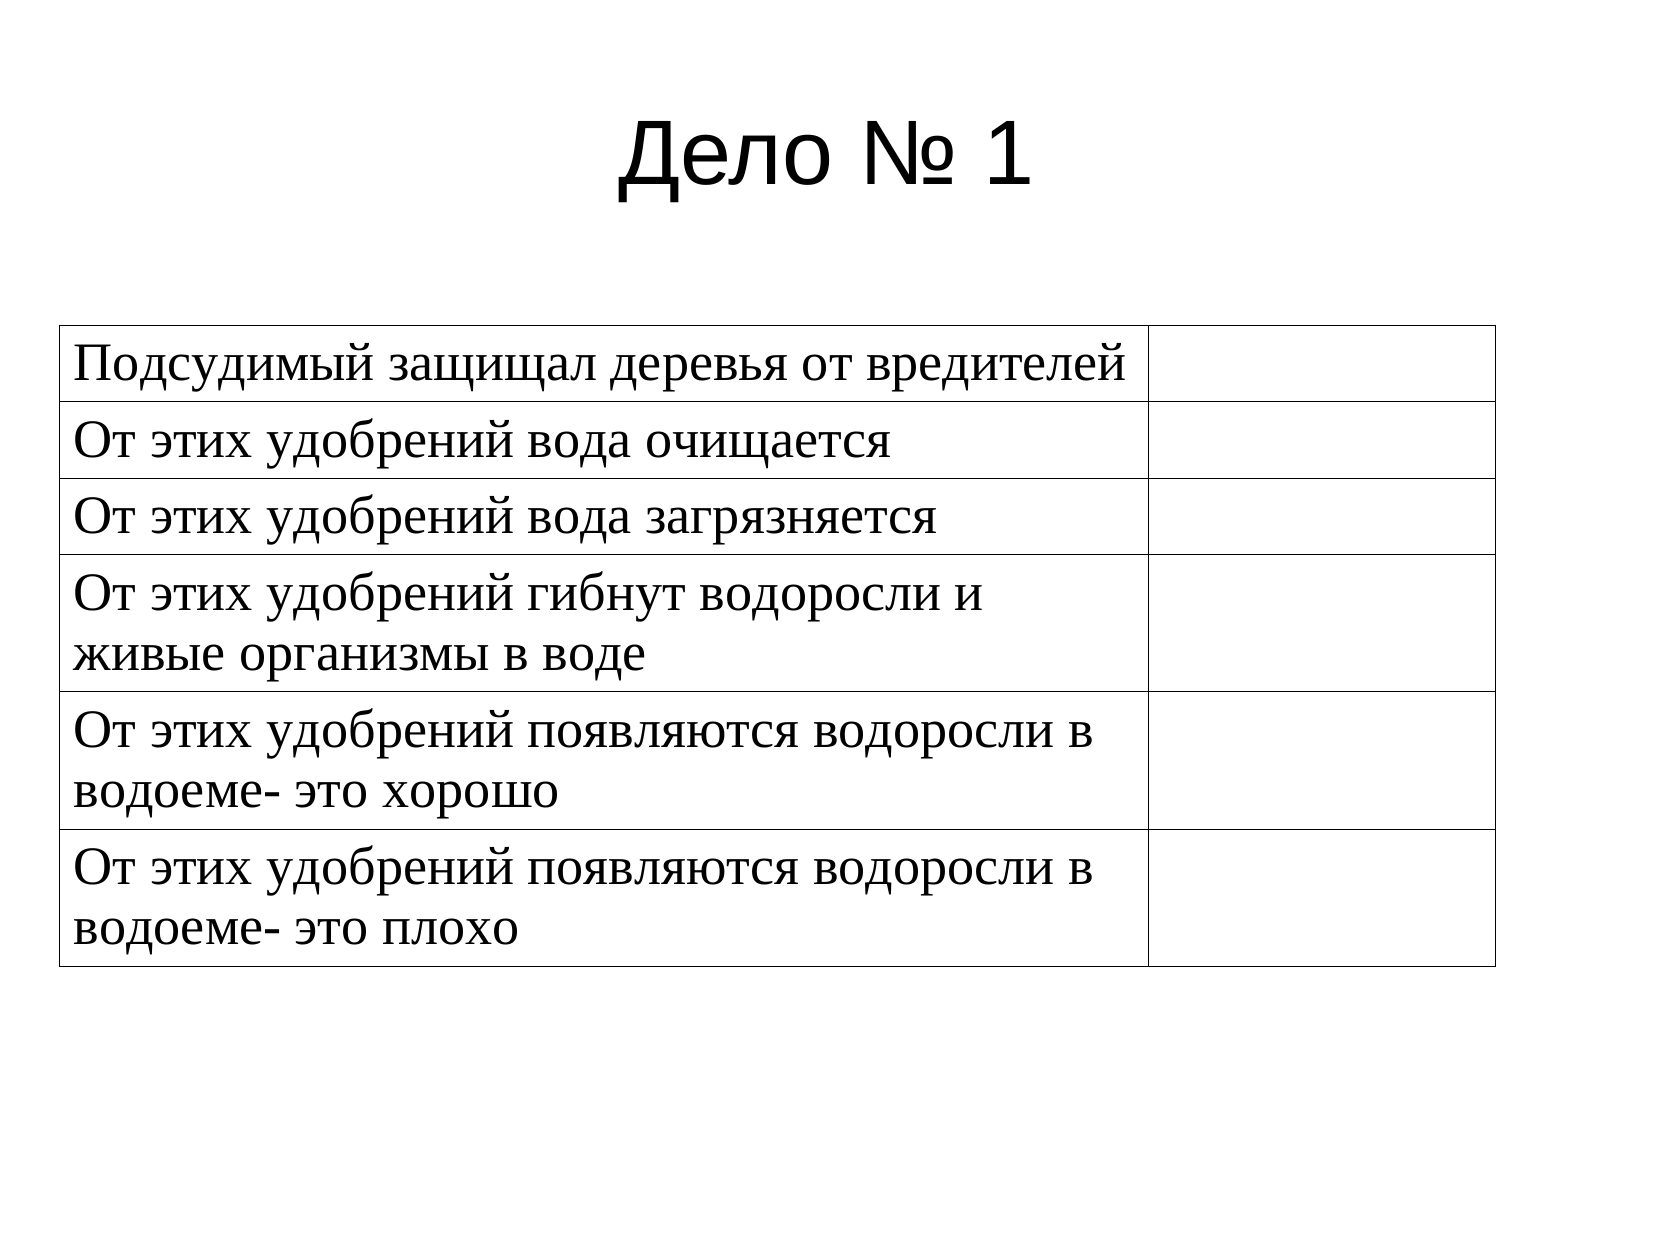

# Дело № 1
| Подсудимый защищал деревья от вредителей | |
| --- | --- |
| От этих удобрений вода очищается | |
| От этих удобрений вода загрязняется | |
| От этих удобрений гибнут водоросли и живые организмы в воде | |
| От этих удобрений появляются водоросли в водоеме- это хорошо | |
| От этих удобрений появляются водоросли в водоеме- это плохо | |